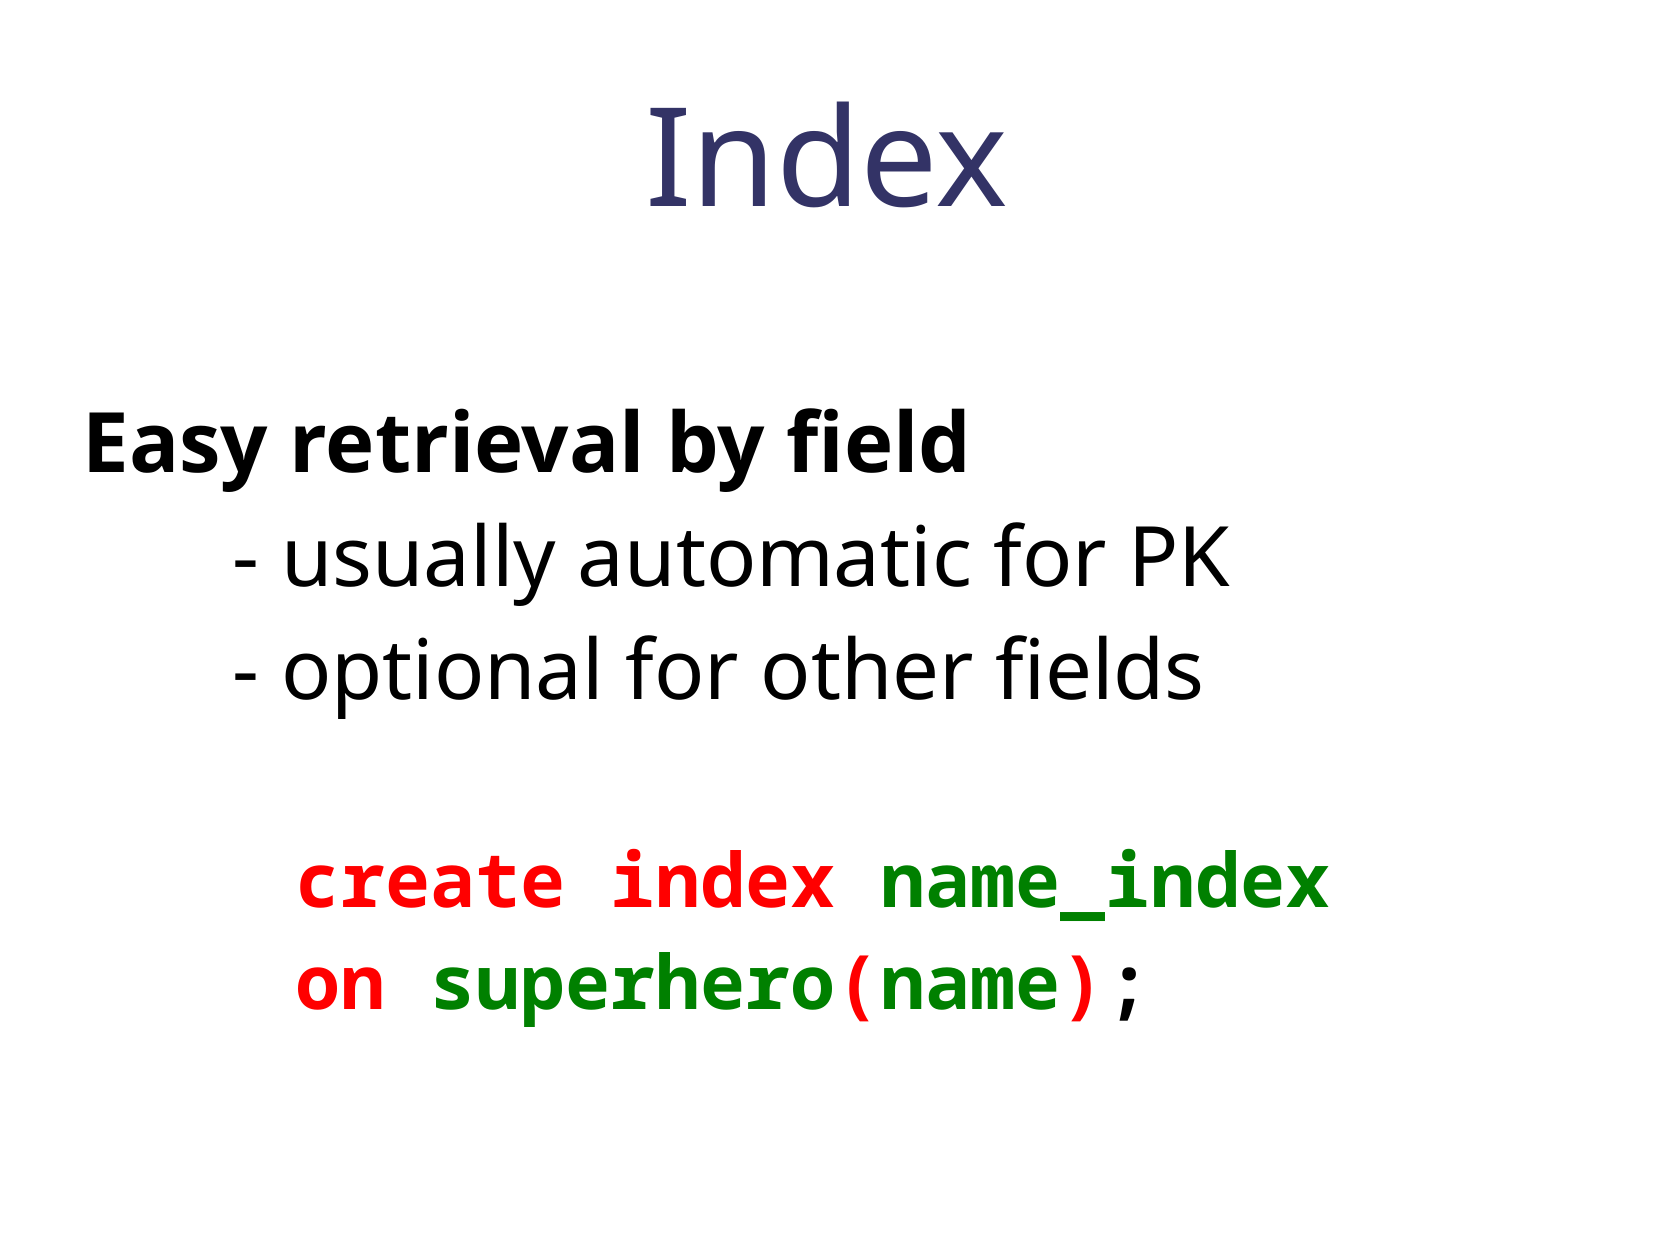

# Index
Easy retrieval by field
		- usually automatic for PK
		- optional for other fields
create index name_index
on superhero(name);